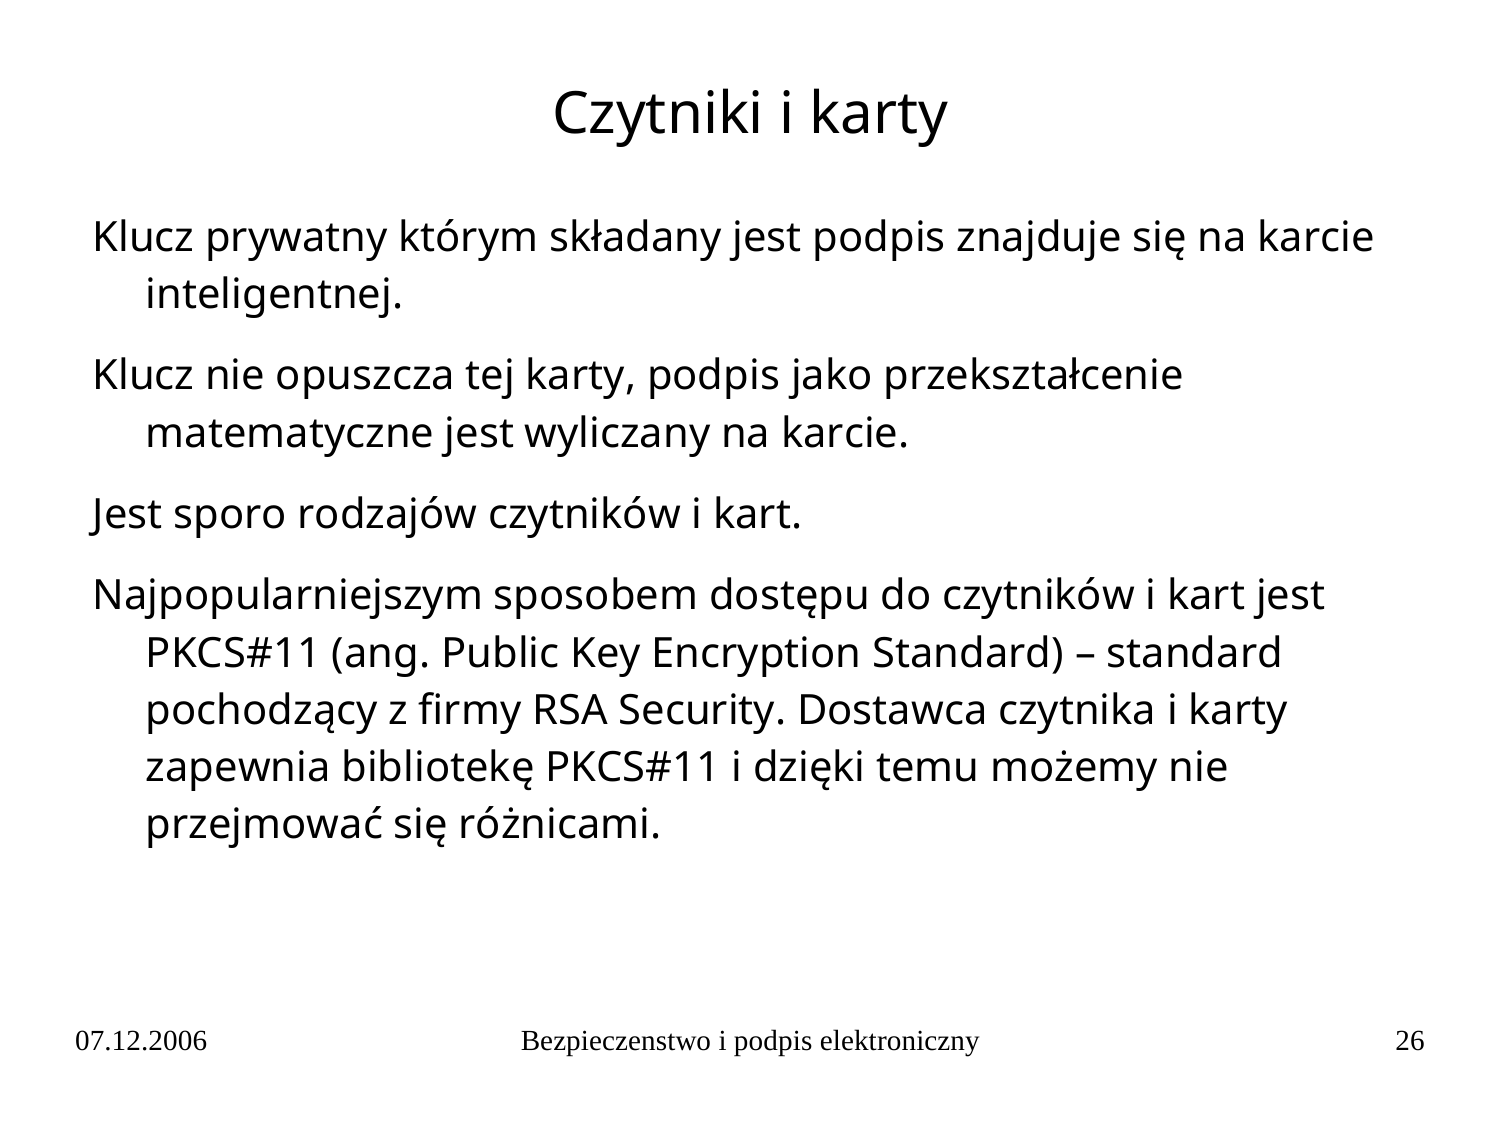

# Czytniki i karty
Klucz prywatny którym składany jest podpis znajduje się na karcie inteligentnej.
Klucz nie opuszcza tej karty, podpis jako przekształcenie matematyczne jest wyliczany na karcie.
Jest sporo rodzajów czytników i kart.
Najpopularniejszym sposobem dostępu do czytników i kart jest PKCS#11 (ang. Public Key Encryption Standard) – standard pochodzący z firmy RSA Security. Dostawca czytnika i karty zapewnia bibliotekę PKCS#11 i dzięki temu możemy nie przejmować się różnicami.
07.12.2006
Bezpieczenstwo i podpis elektroniczny
26